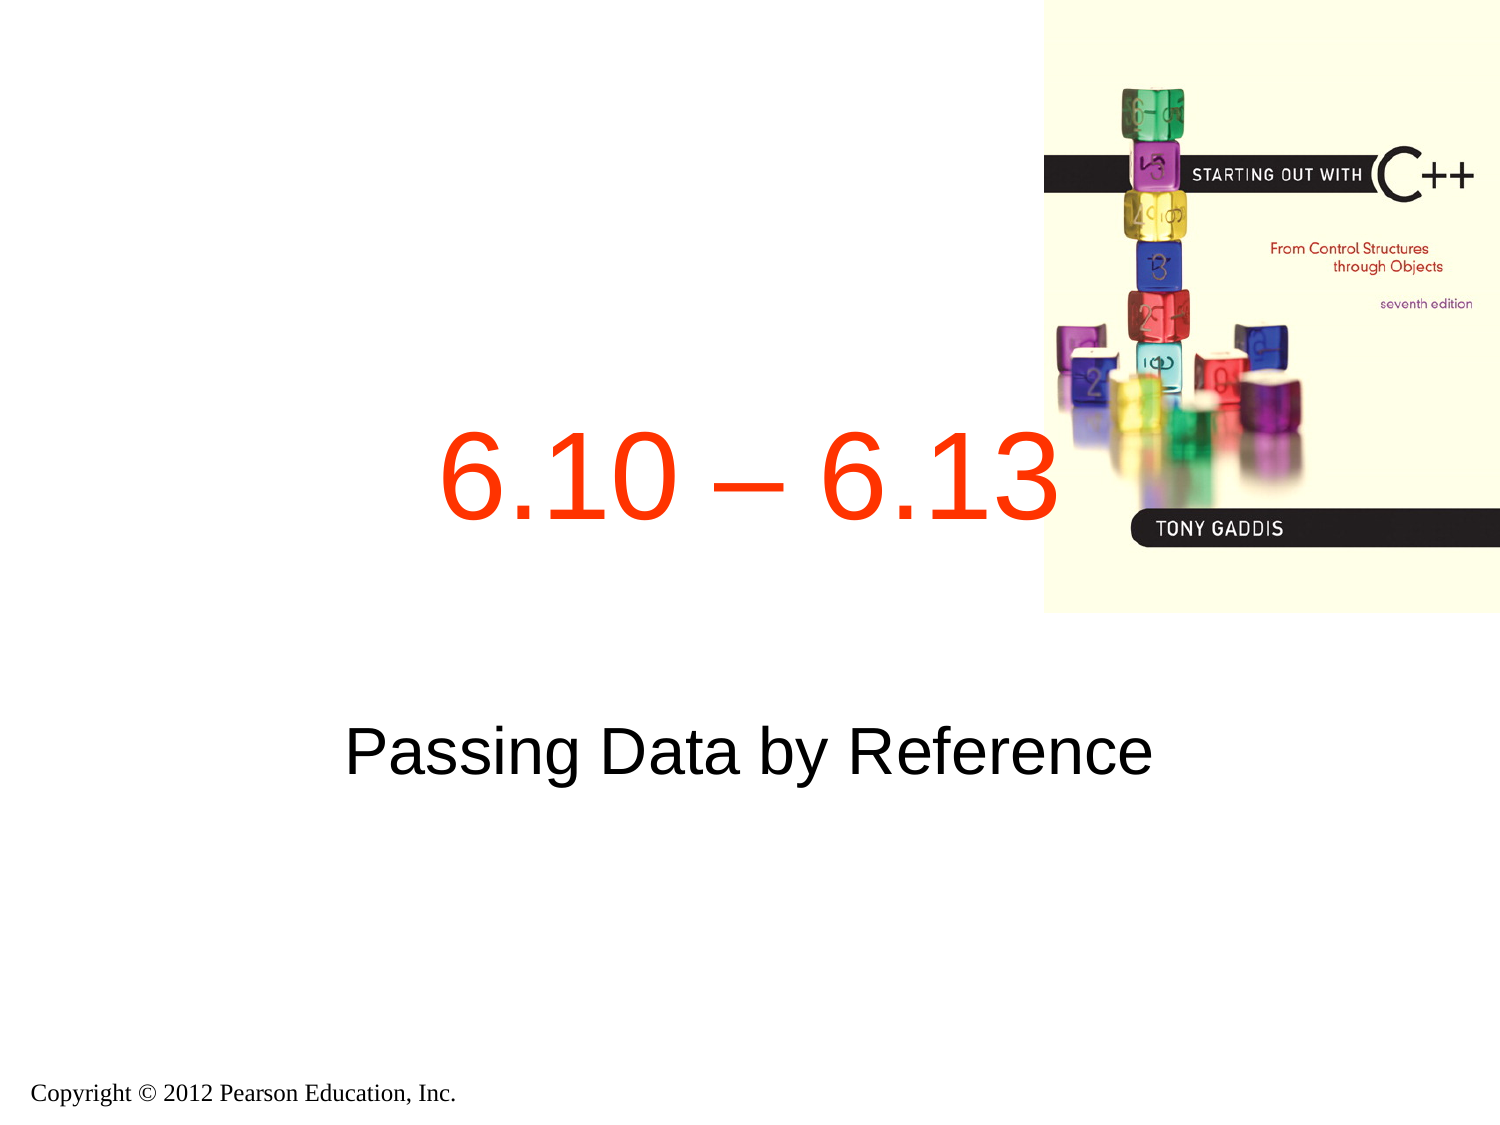

6.10 – 6.13
Passing Data by Reference